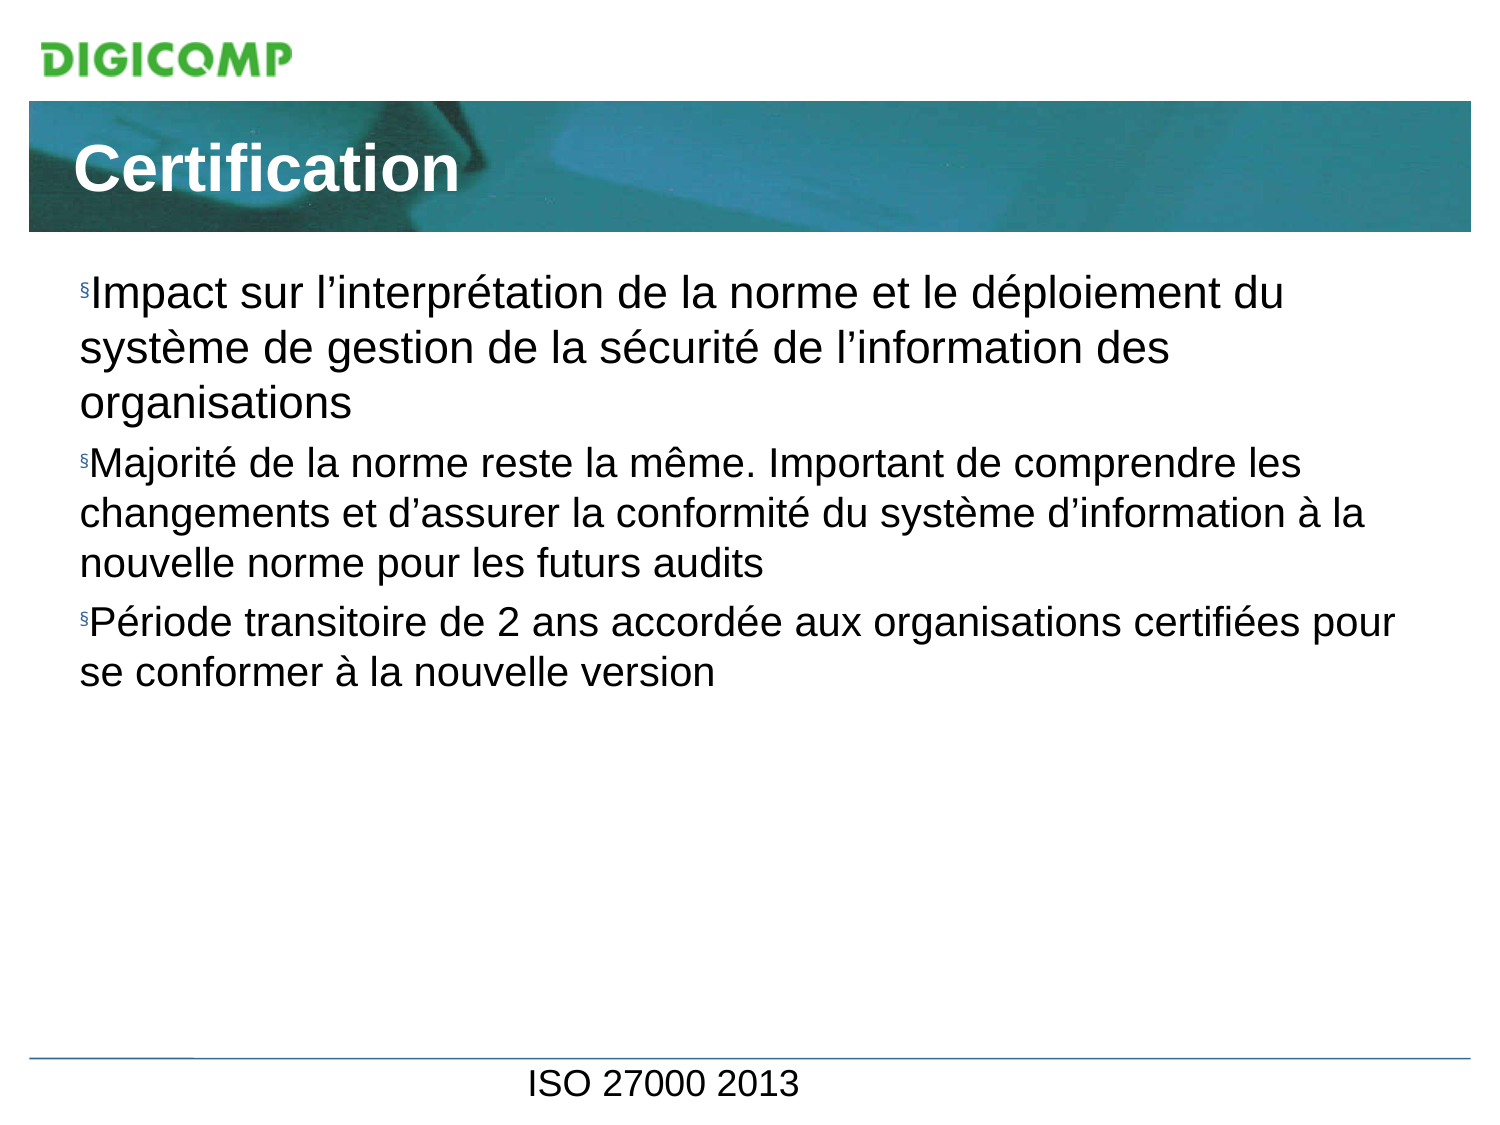

# Certification
Impact sur l’interprétation de la norme et le déploiement du système de gestion de la sécurité de l’information des organisations
Majorité de la norme reste la même. Important de comprendre les changements et d’assurer la conformité du système d’information à la nouvelle norme pour les futurs audits
Période transitoire de 2 ans accordée aux organisations certifiées pour se conformer à la nouvelle version
ISO 27000 2013